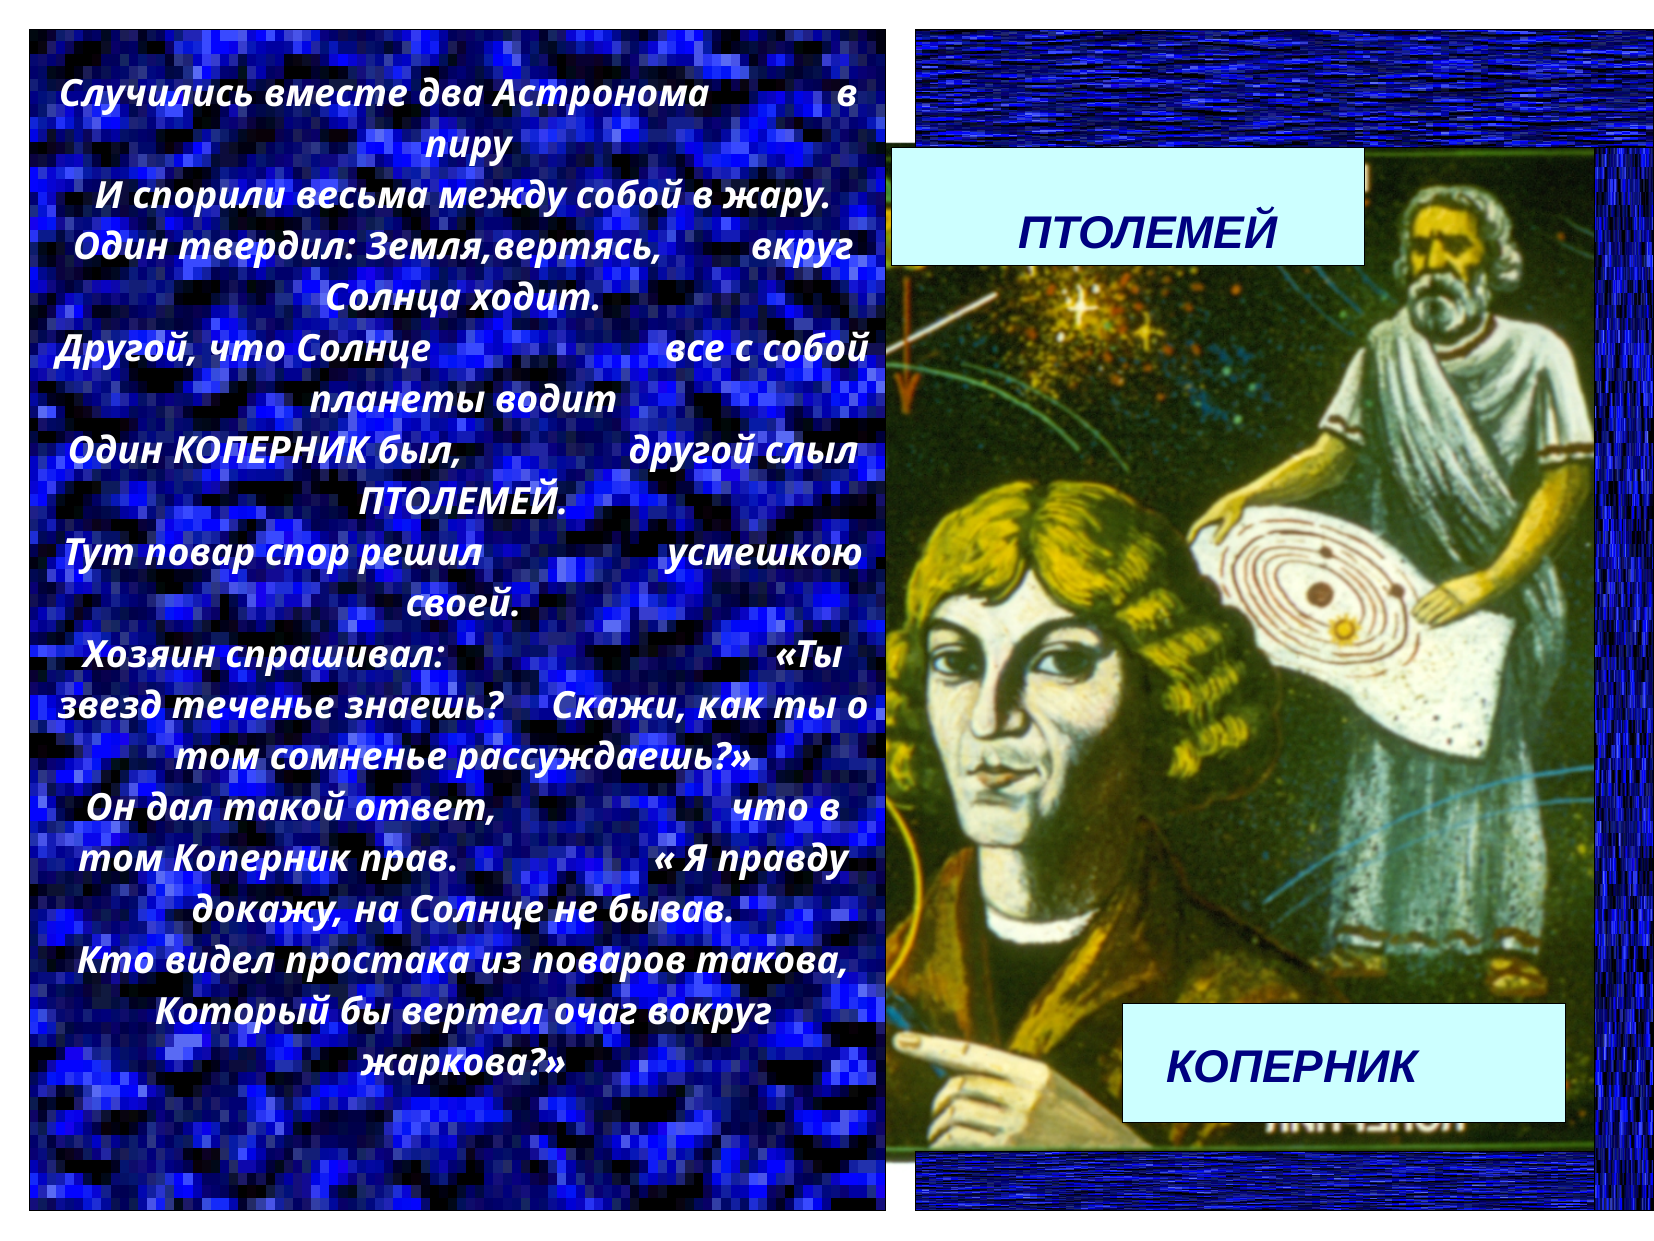

Случились вместе два Астронома в пиру
И спорили весьма между собой в жару.
Один твердил: Земля,вертясь, вкруг Солнца ходит.
Другой, что Солнце все с собой планеты водит
Один КОПЕРНИК был, другой слыл ПТОЛЕМЕЙ.
Тут повар спор решил усмешкою своей.
Хозяин спрашивал: «Ты звезд теченье знаешь? Скажи, как ты о том сомненье рассуждаешь?»
Он дал такой ответ, что в том Коперник прав. « Я правду докажу, на Солнце не бывав.
Кто видел простака из поваров такова,
Который бы вертел очаг вокруг жаркова?»
ПТОЛЕМЕЙ
КОПЕРНИК